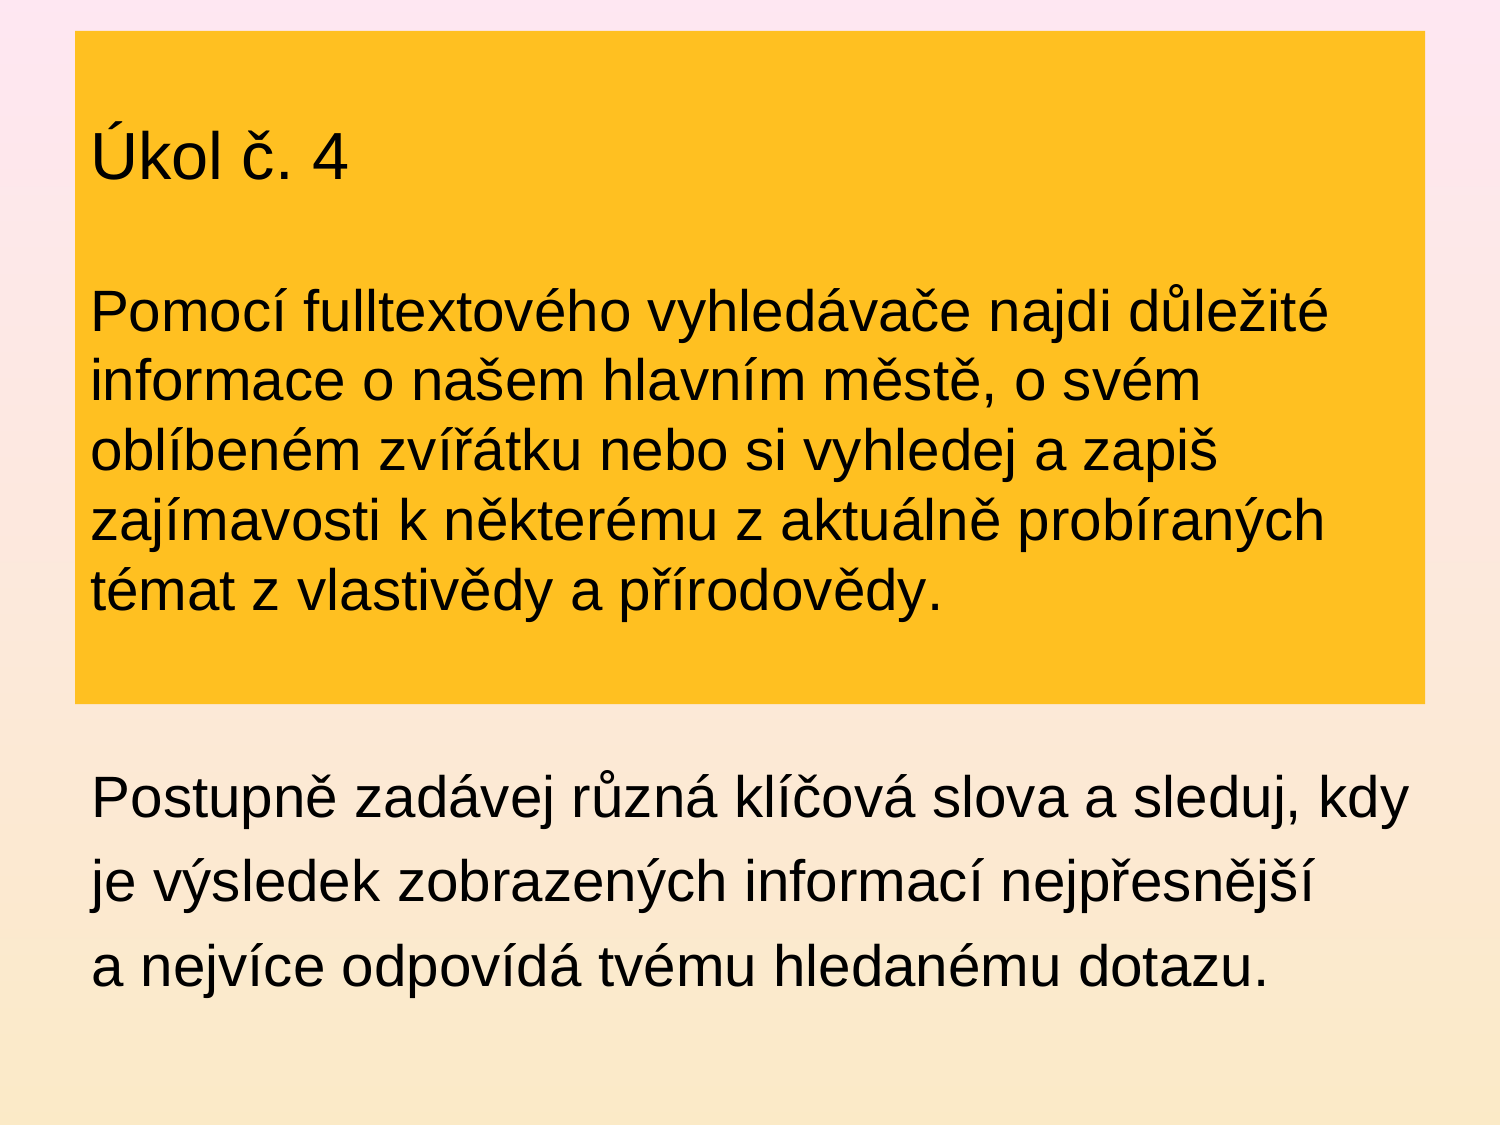

# Úkol č. 4 Pomocí fulltextového vyhledávače najdi důležité informace o našem hlavním městě, o svém oblíbeném zvířátku nebo si vyhledej a zapiš zajímavosti k některému z aktuálně probíraných témat z vlastivědy a přírodovědy.
Postupně zadávej různá klíčová slova a sleduj, kdy
je výsledek zobrazených informací nejpřesnější
a nejvíce odpovídá tvému hledanému dotazu.